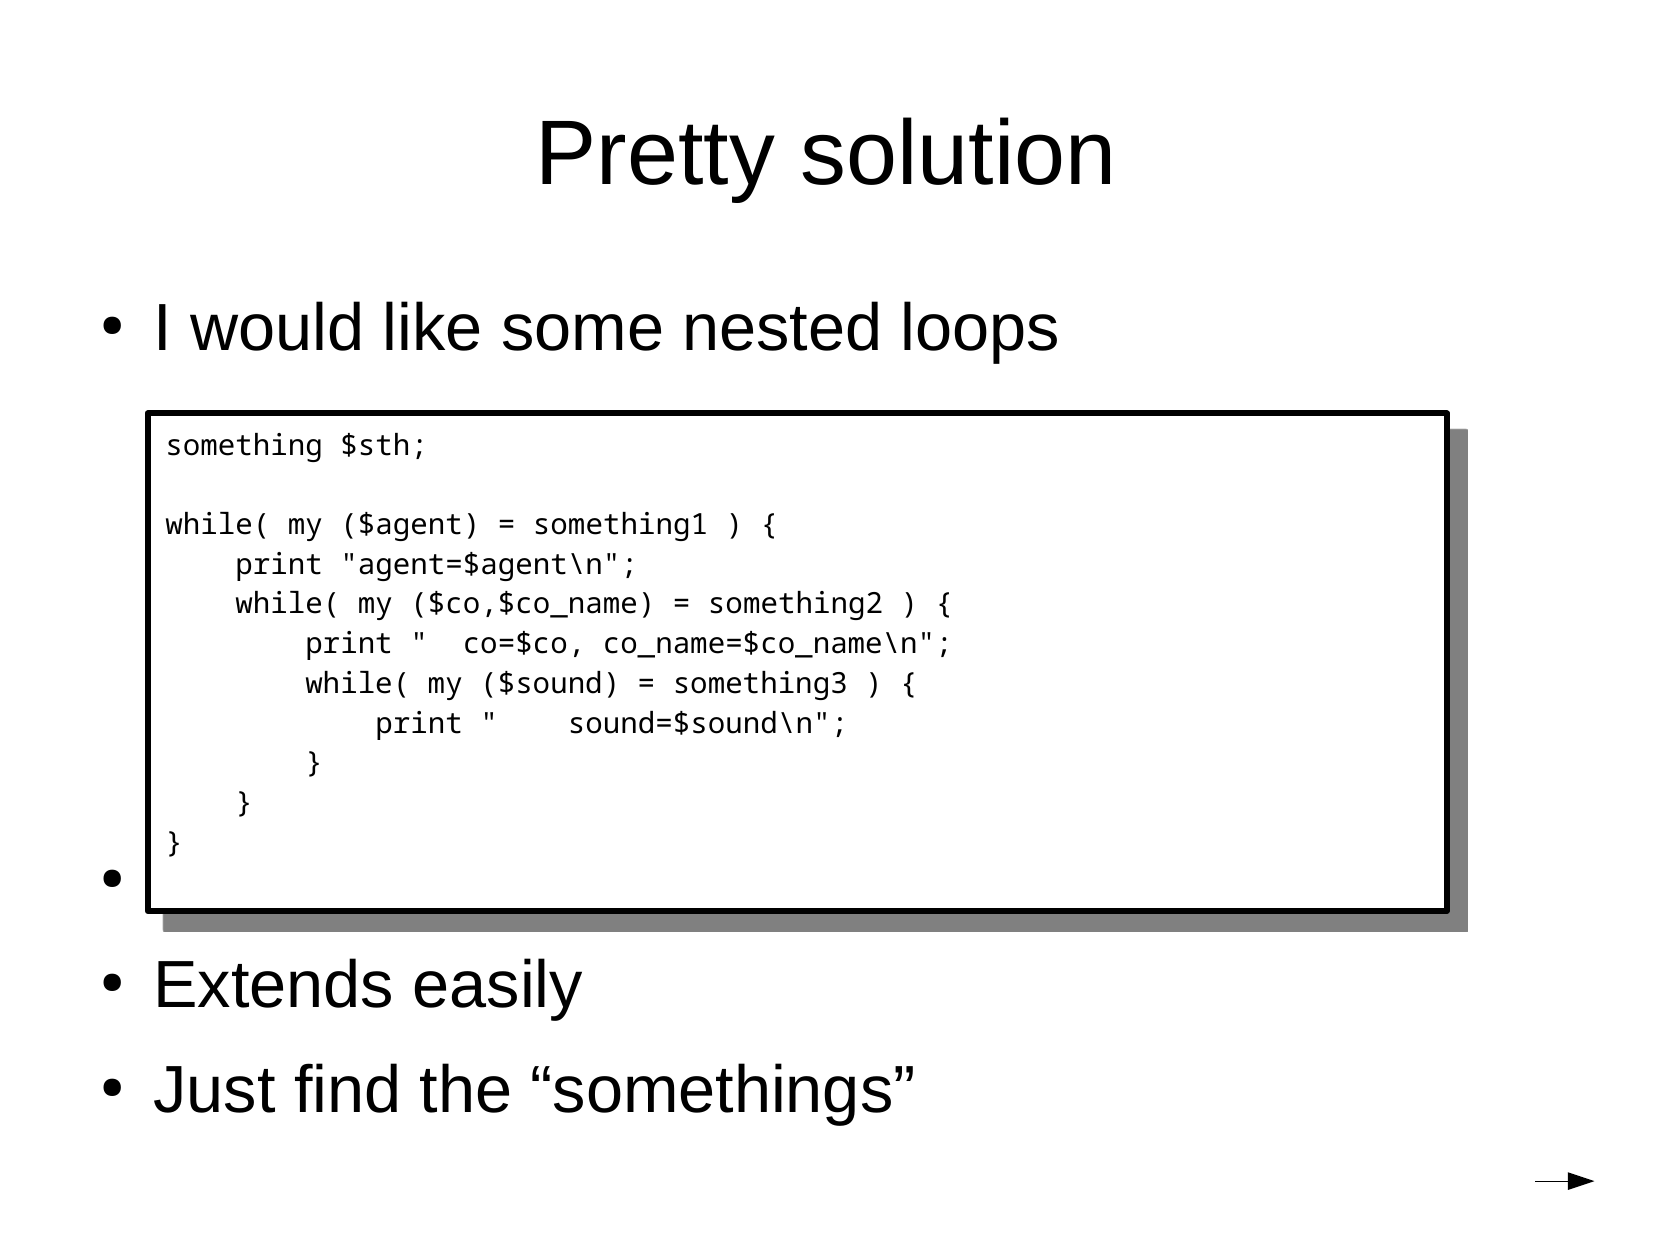

# Pretty solution
I would like some nested loops
Looks cleaner
Extends easily
Just find the “somethings”
something $sth;
while( my ($agent) = something1 ) {
 print "agent=$agent\n";
 while( my ($co,$co_name) = something2 ) {
 print " co=$co, co_name=$co_name\n";
 while( my ($sound) = something3 ) {
 print " sound=$sound\n";
 }
 }
}